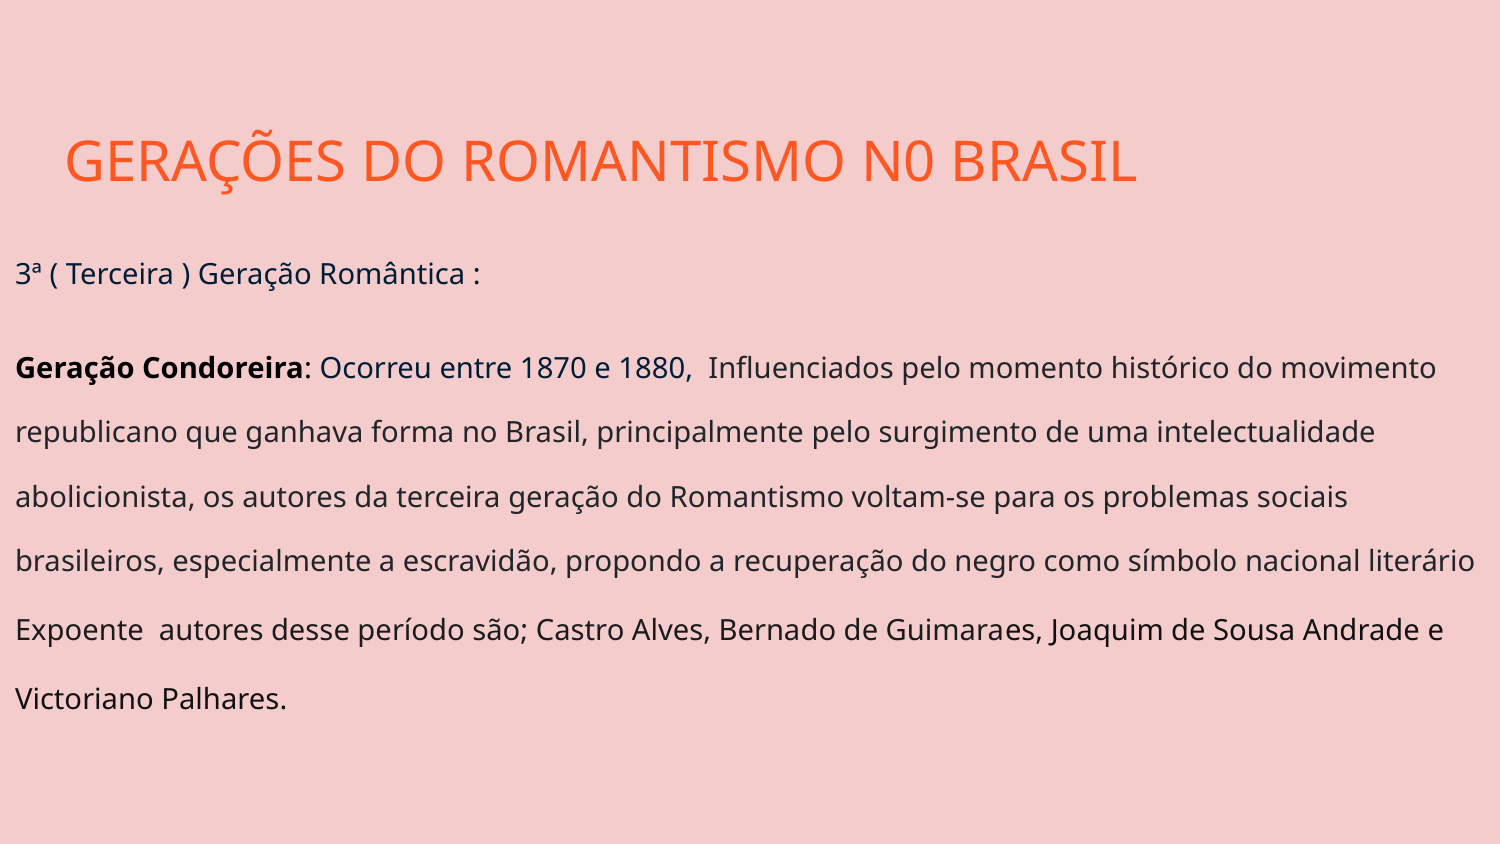

# GERAÇÕES DO ROMANTISMO N0 BRASIL
3ª ( Terceira ) Geração Romântica :
Geração Condoreira: Ocorreu entre 1870 e 1880, Influenciados pelo momento histórico do movimento republicano que ganhava forma no Brasil, principalmente pelo surgimento de uma intelectualidade abolicionista, os autores da terceira geração do Romantismo voltam-se para os problemas sociais brasileiros, especialmente a escravidão, propondo a recuperação do negro como símbolo nacional literário Expoente autores desse período são; Castro Alves, Bernado de Guimaraes, Joaquim de Sousa Andrade e Victoriano Palhares.